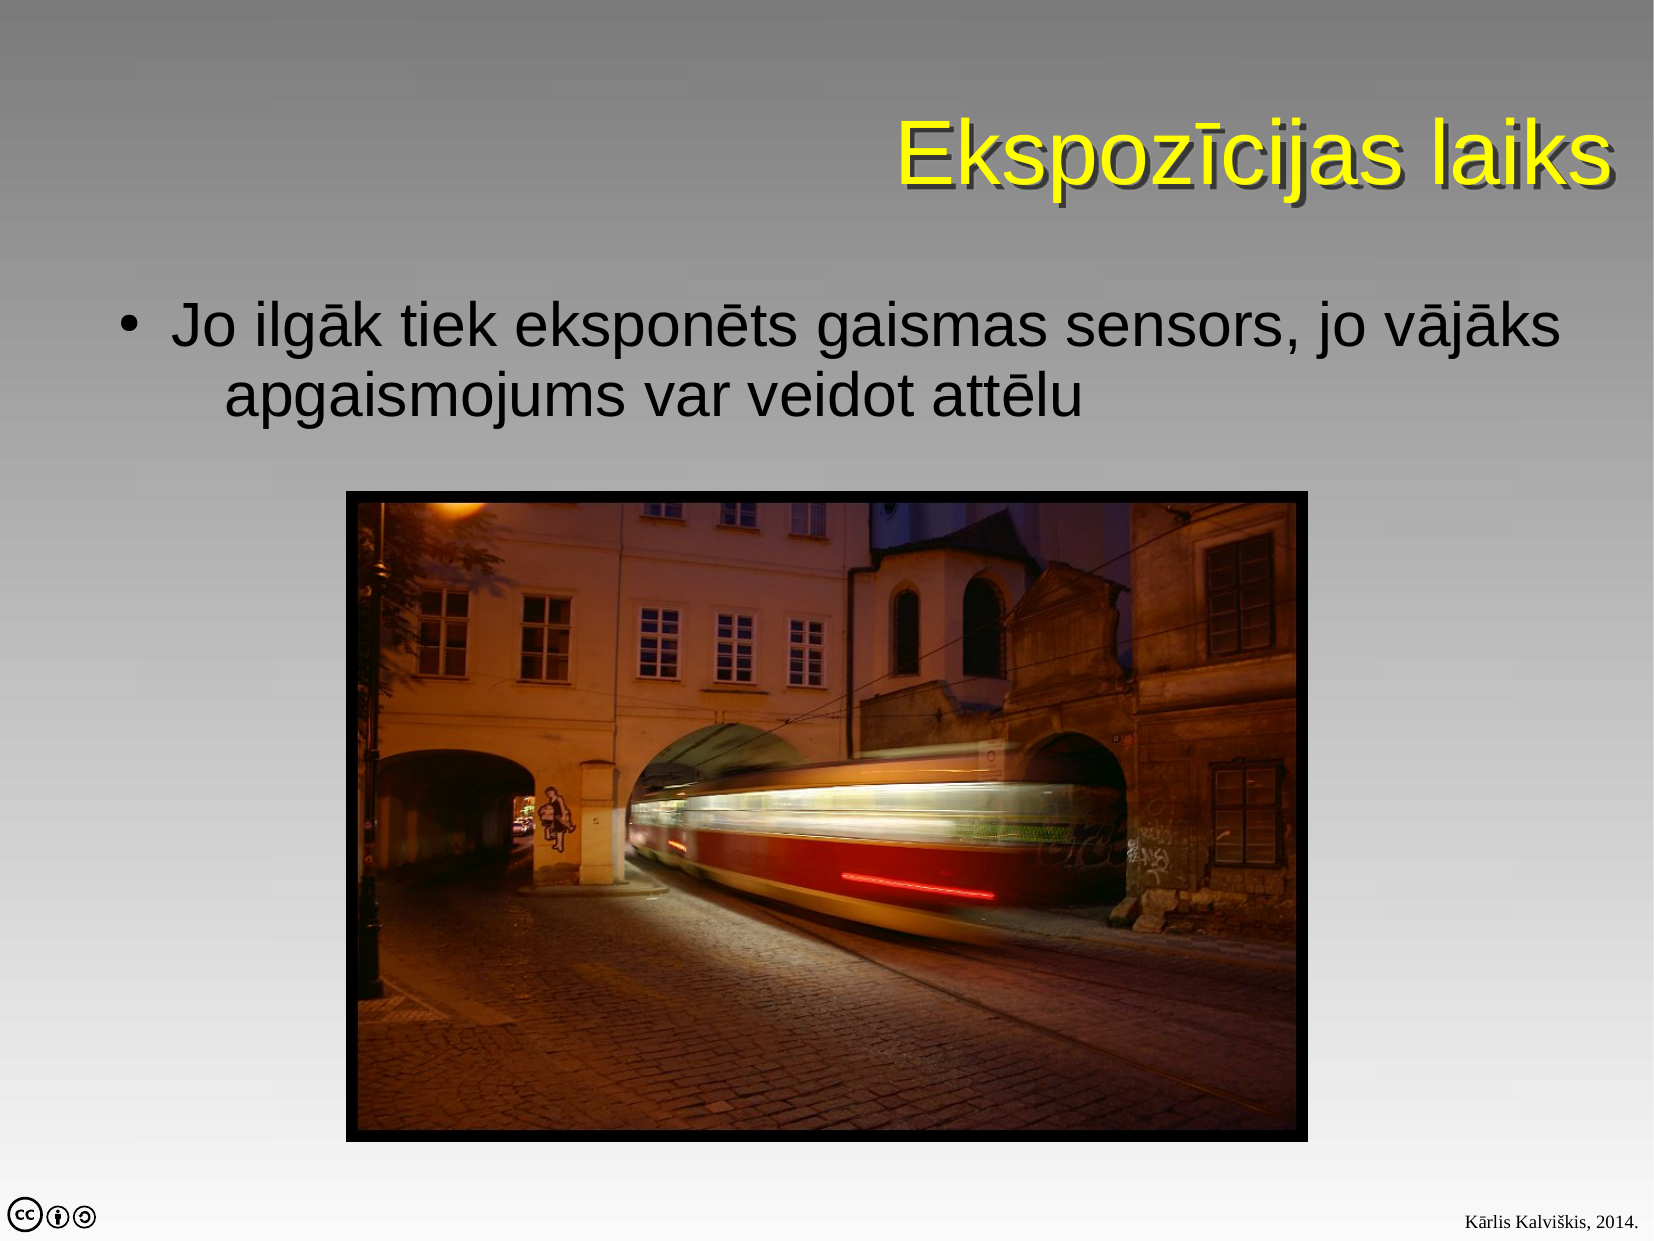

# Ekspozīcijas laiks
Jo ilgāk tiek eksponēts gaismas sensors, jo vājāks apgaismojums var veidot attēlu